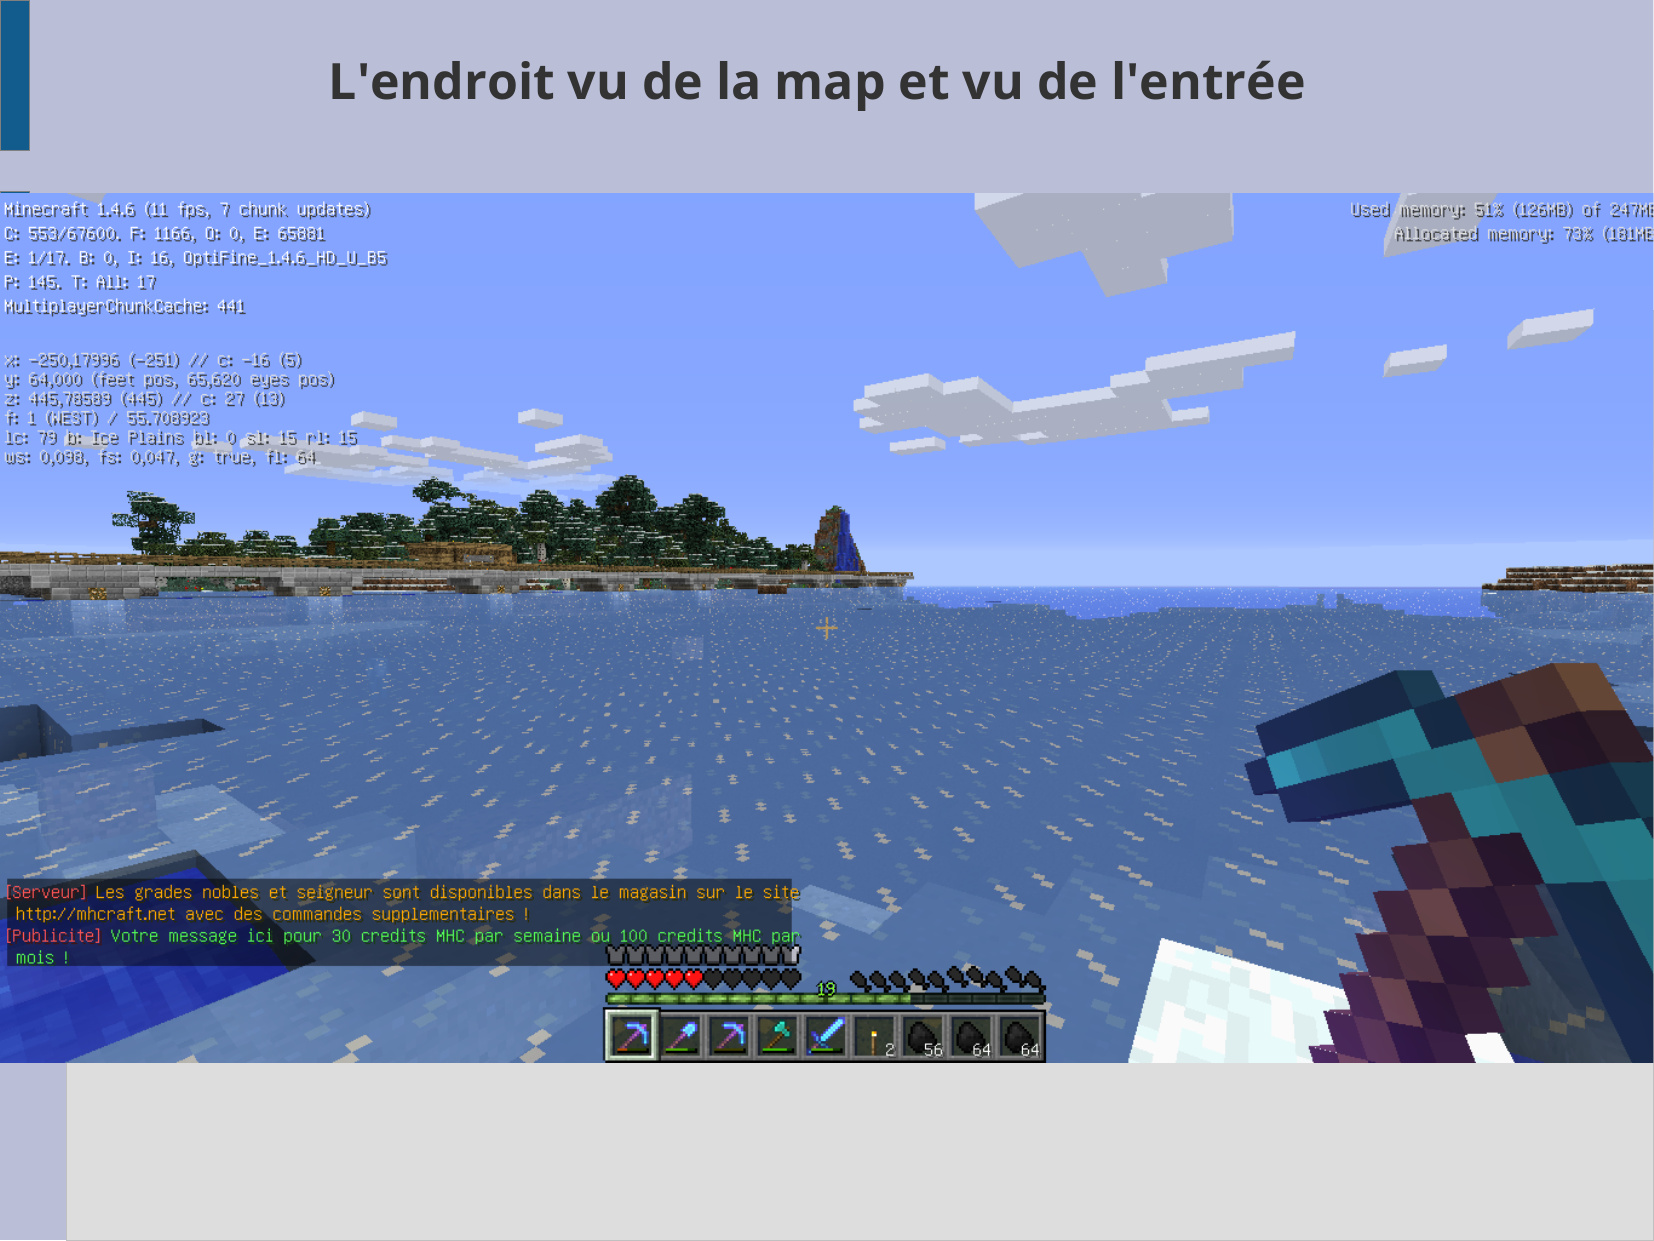

# L'endroit vu de la map et vu de l'entrée